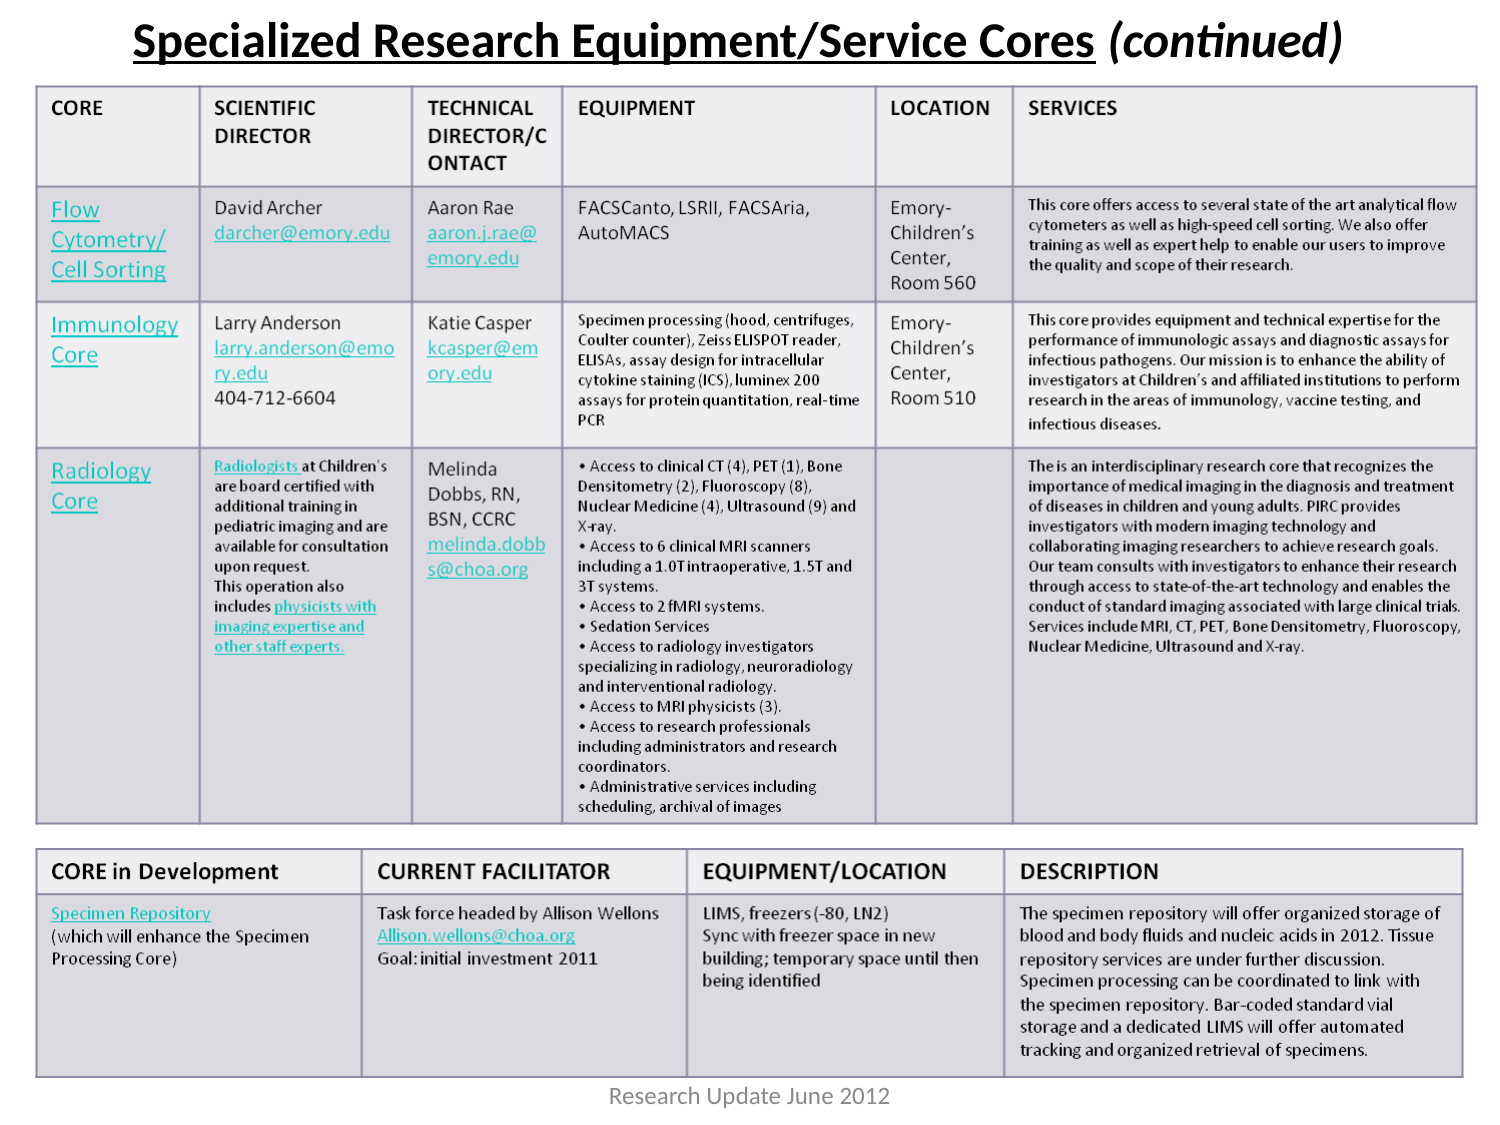

Specialized Research Equipment/Service Cores (continued)
Core in Development for 2012:
Research Update June 2012